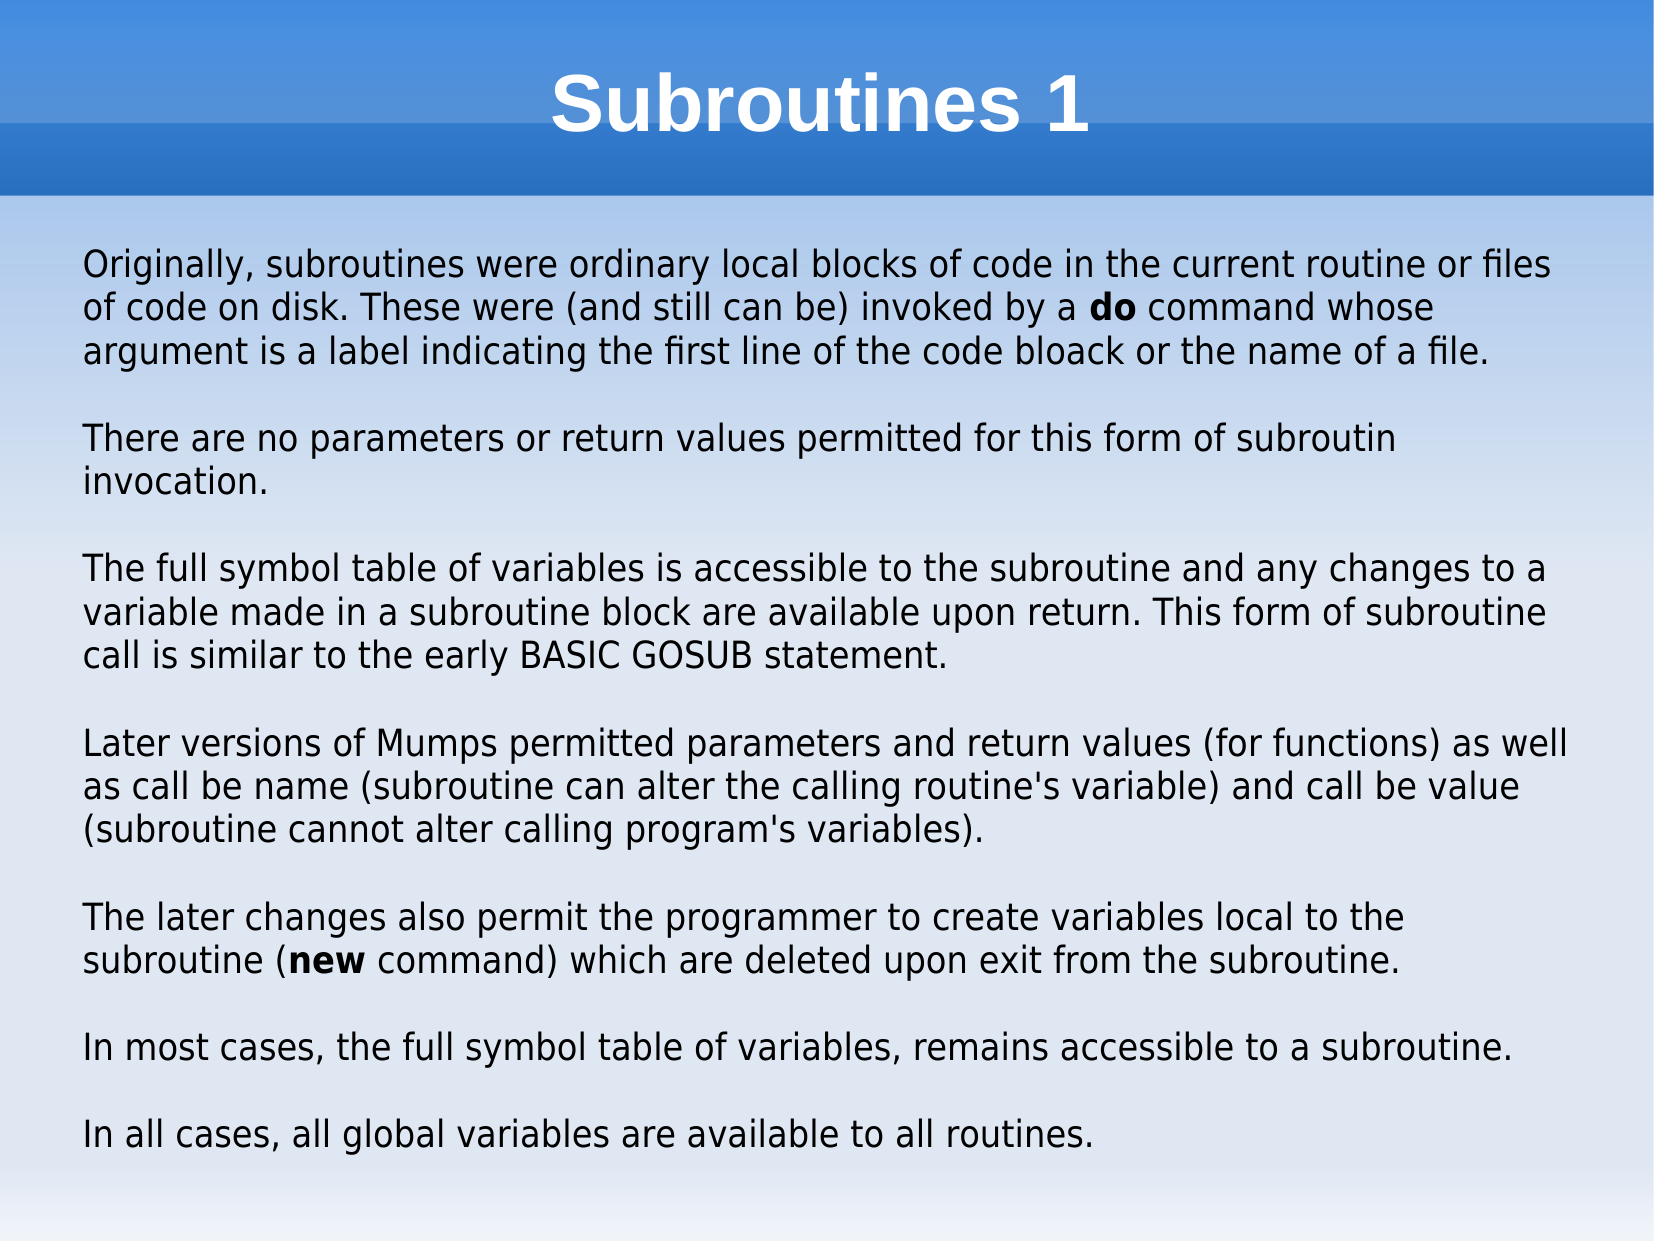

# Subroutines 1
Originally, subroutines were ordinary local blocks of code in the current routine or files of code on disk. These were (and still can be) invoked by a do command whose argument is a label indicating the first line of the code bloack or the name of a file.
There are no parameters or return values permitted for this form of subroutin invocation.
The full symbol table of variables is accessible to the subroutine and any changes to a variable made in a subroutine block are available upon return. This form of subroutine call is similar to the early BASIC GOSUB statement.
Later versions of Mumps permitted parameters and return values (for functions) as well as call be name (subroutine can alter the calling routine's variable) and call be value (subroutine cannot alter calling program's variables).
The later changes also permit the programmer to create variables local to the subroutine (new command) which are deleted upon exit from the subroutine.
In most cases, the full symbol table of variables, remains accessible to a subroutine.
In all cases, all global variables are available to all routines.